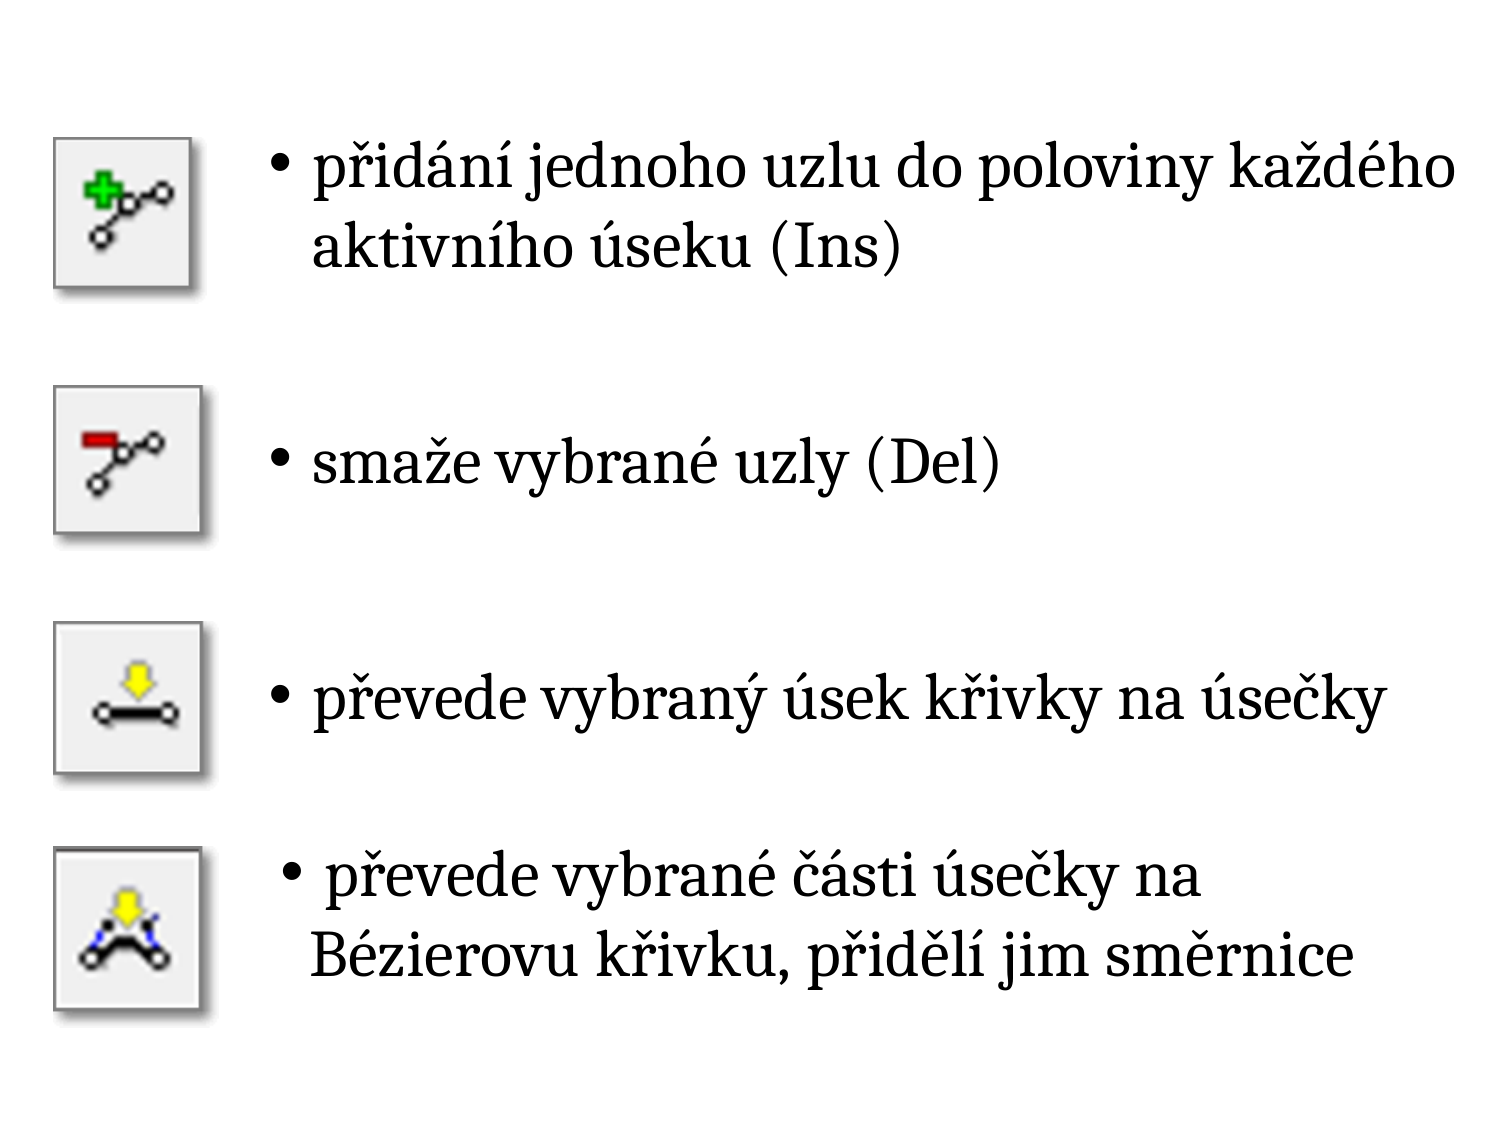

přidání jednoho uzlu do poloviny každého aktivního úseku (Ins)
smaže vybrané uzly (Del)
převede vybraný úsek křivky na úsečky
 převede vybrané části úsečky na Bézierovu křivku, přidělí jim směrnice